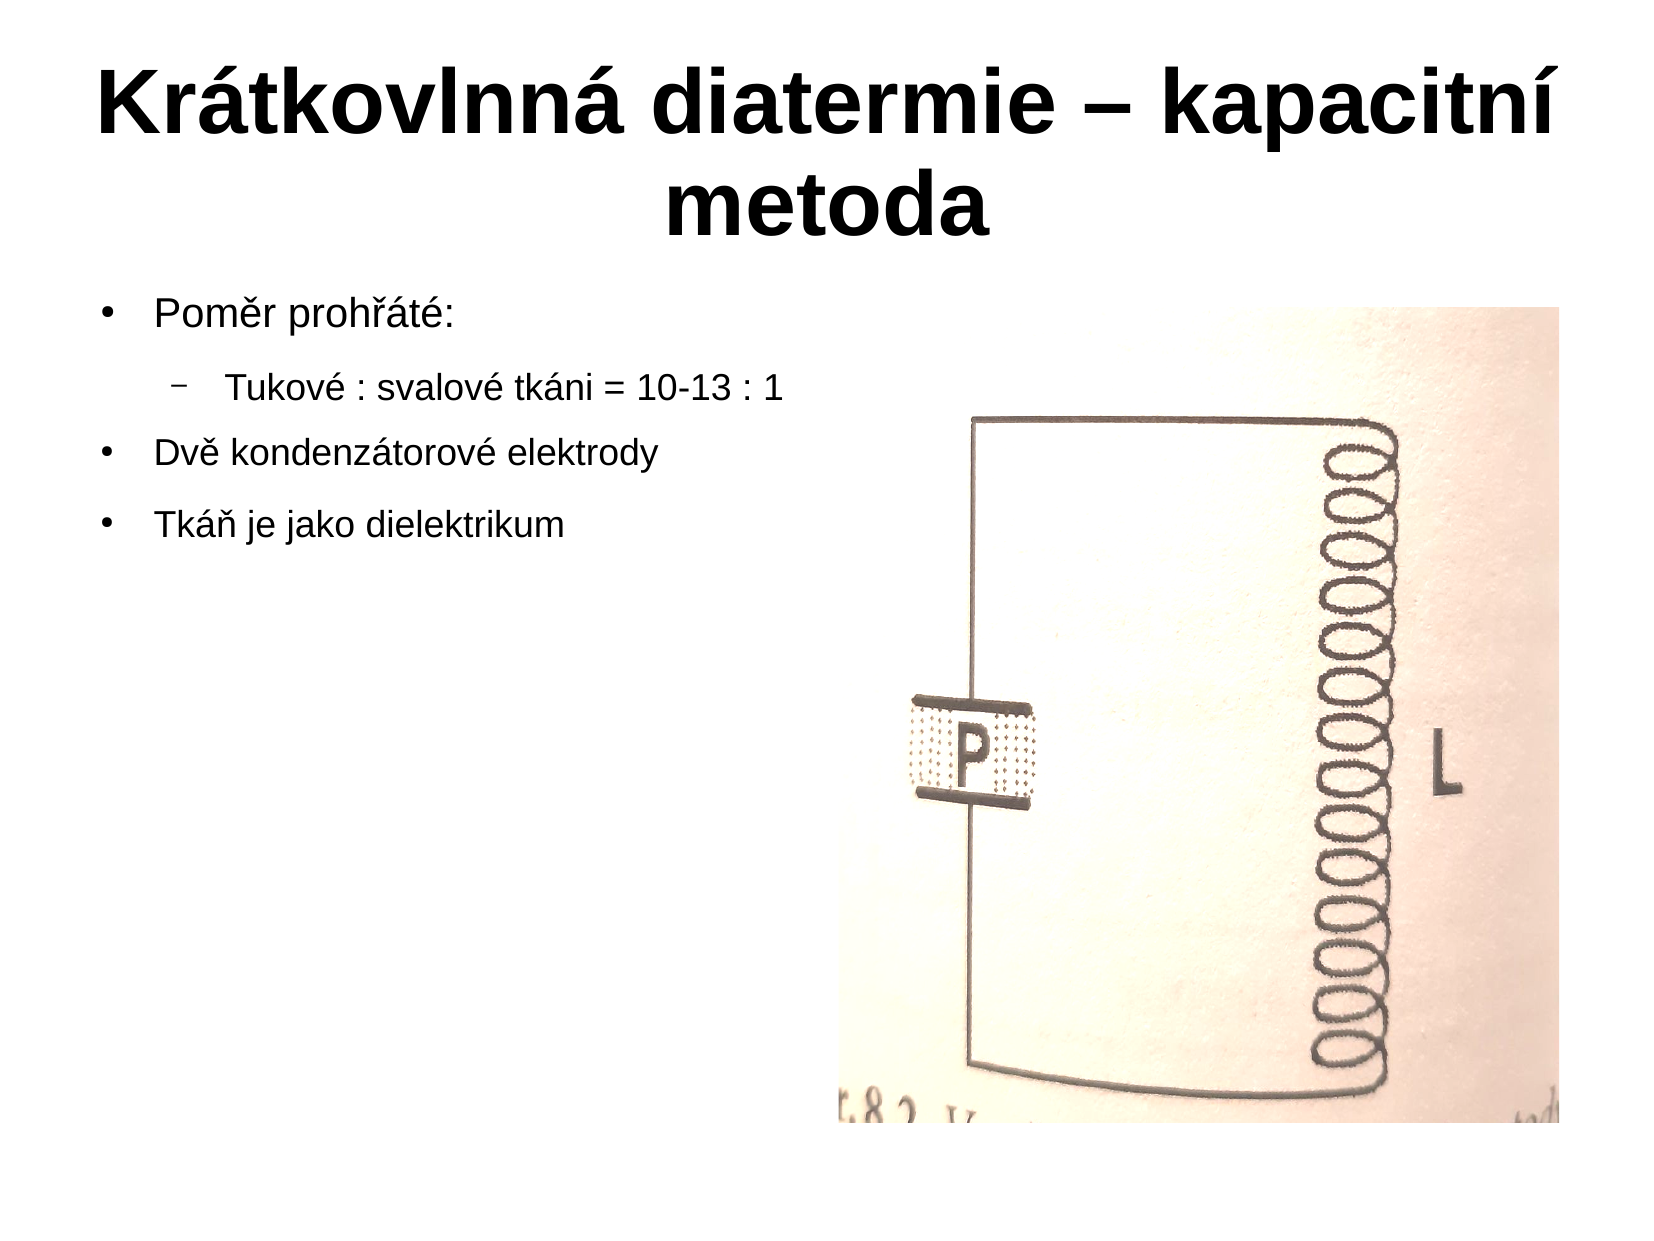

# Krátkovlnná diatermie – kapacitní metoda
Poměr prohřáté:
Tukové : svalové tkáni = 10-13 : 1
Dvě kondenzátorové elektrody
Tkáň je jako dielektrikum